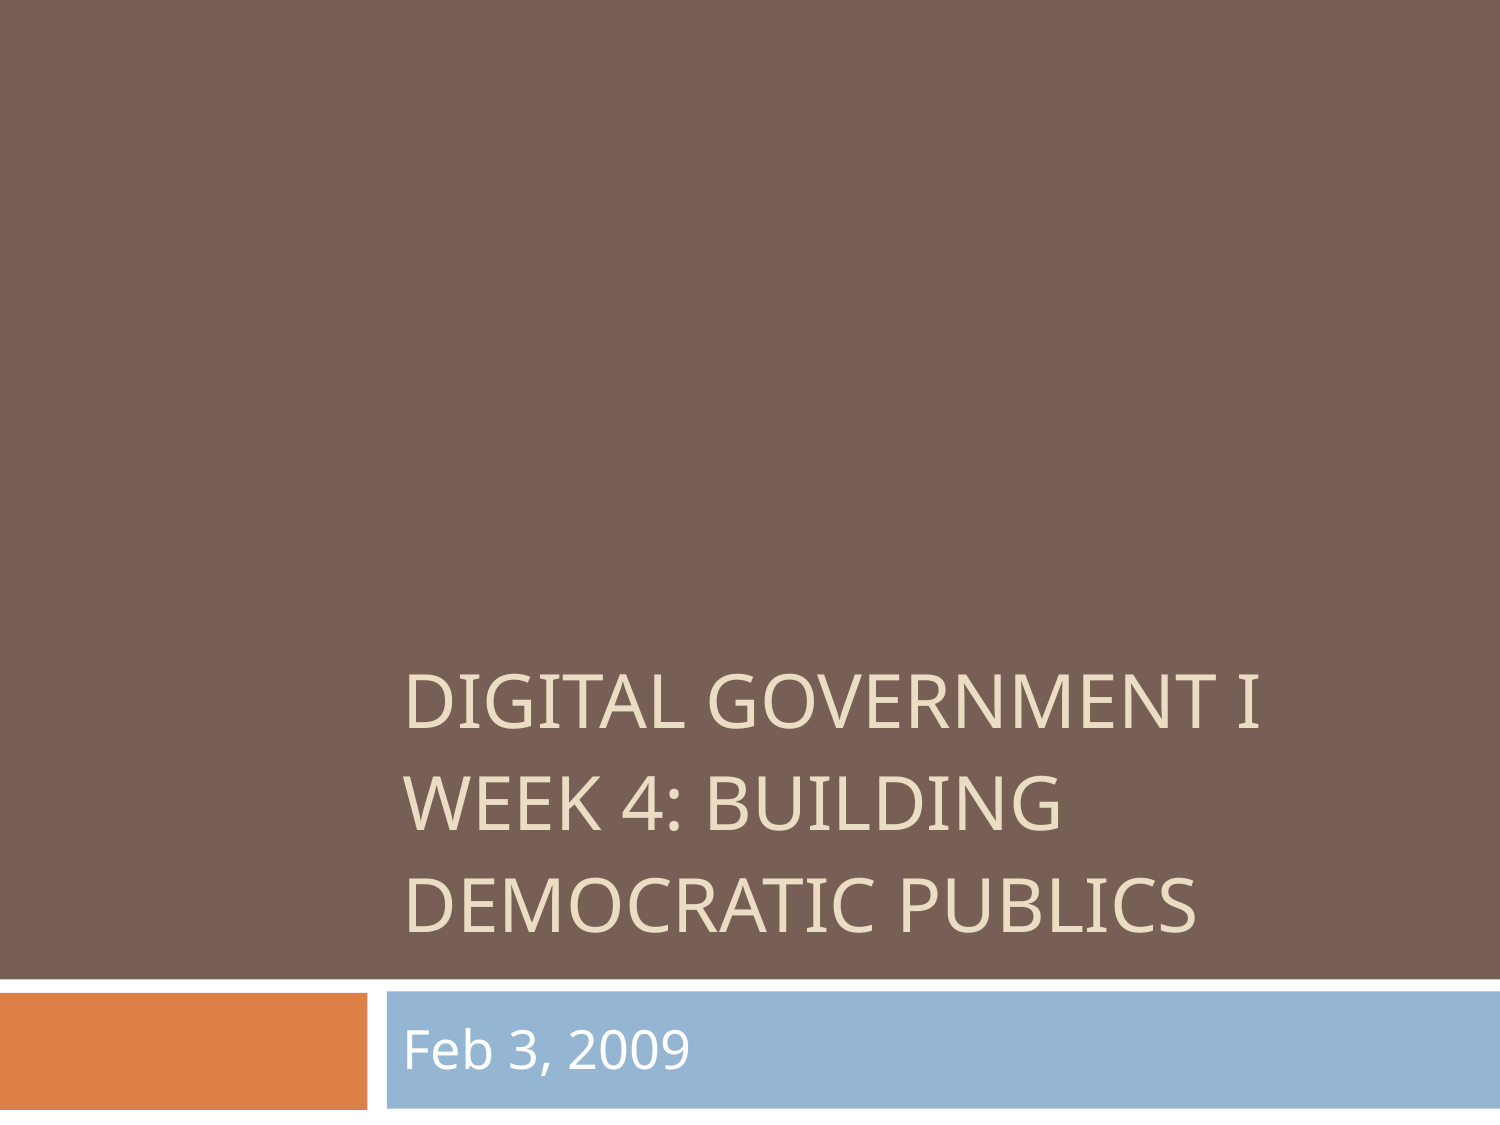

# DIGITAL GOVERNMENT I WEEK 4: BUILDING DEMOCRATIC PUBLICS
Feb 3, 2009